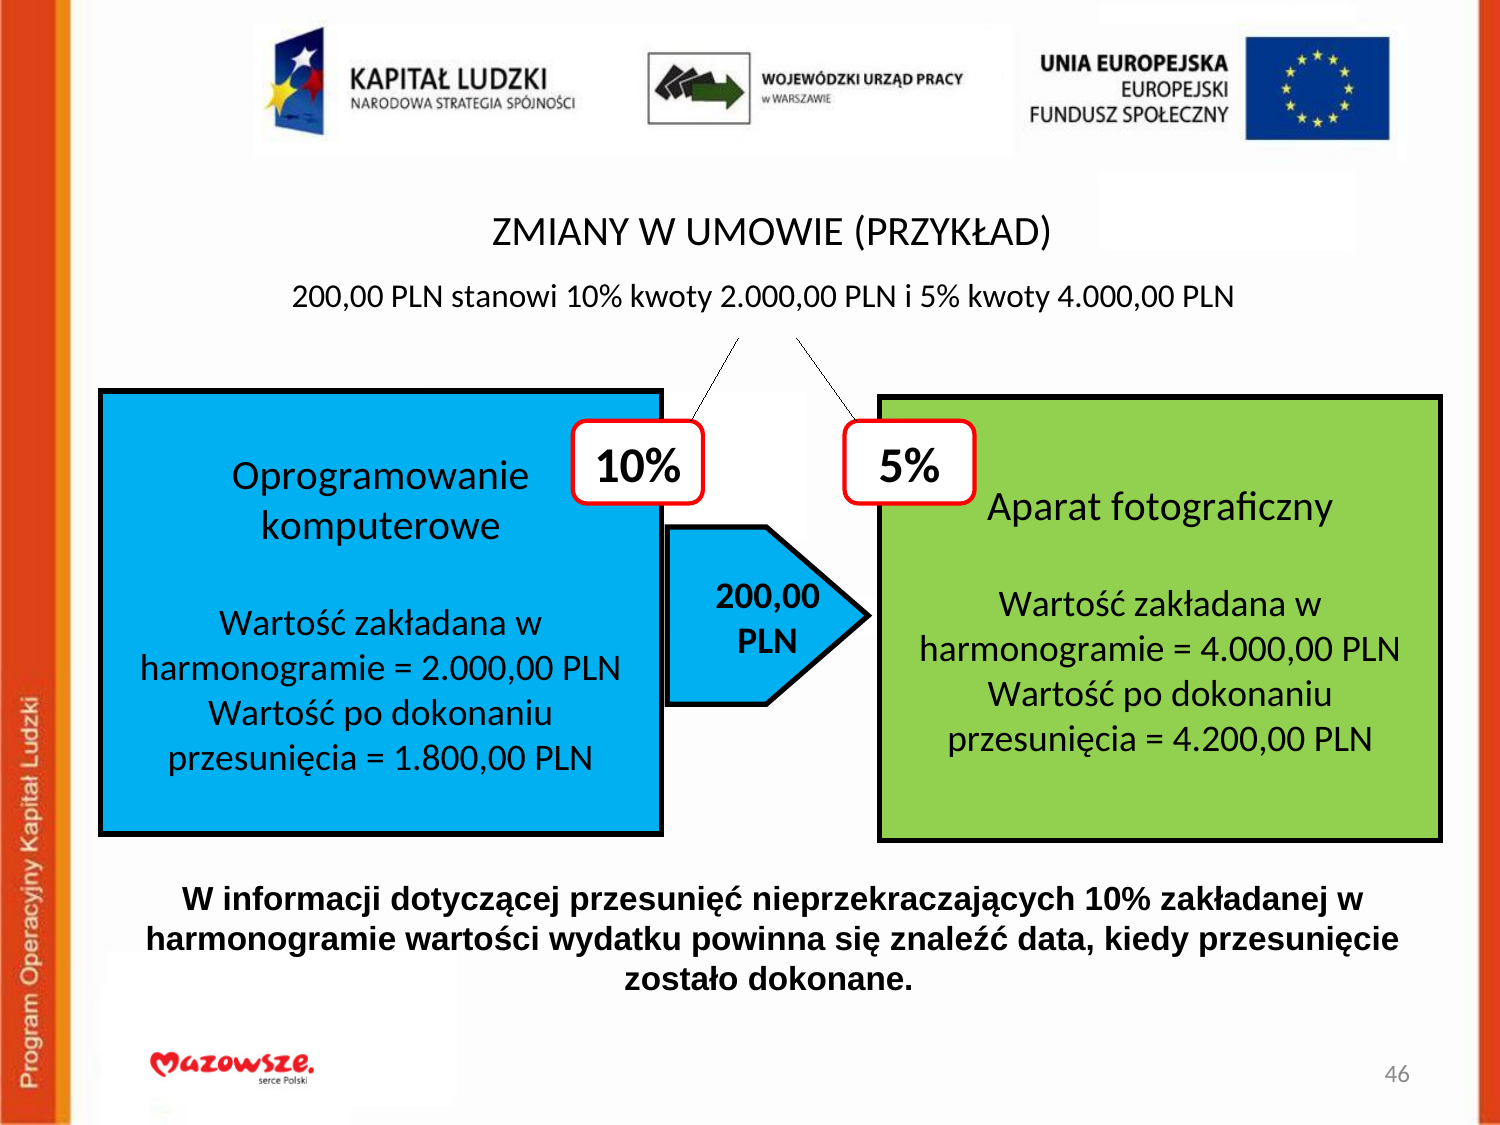

ZMIANY W UMOWIE (PRZYKŁAD)
200,00 PLN stanowi 10% kwoty 2.000,00 PLN i 5% kwoty 4.000,00 PLN
Oprogramowanie komputerowe
Wartość zakładana w harmonogramie = 2.000,00 PLN
Wartość po dokonaniu przesunięcia = 1.800,00 PLN
# Aparat fotograficzny Wartość zakładana w harmonogramie = 4.000,00 PLN Wartość po dokonaniu przesunięcia = 4.200,00 PLN
10%
5%
200,00 PLN
W informacji dotyczącej przesunięć nieprzekraczających 10% zakładanej w harmonogramie wartości wydatku powinna się znaleźć data, kiedy przesunięcie zostało dokonane.